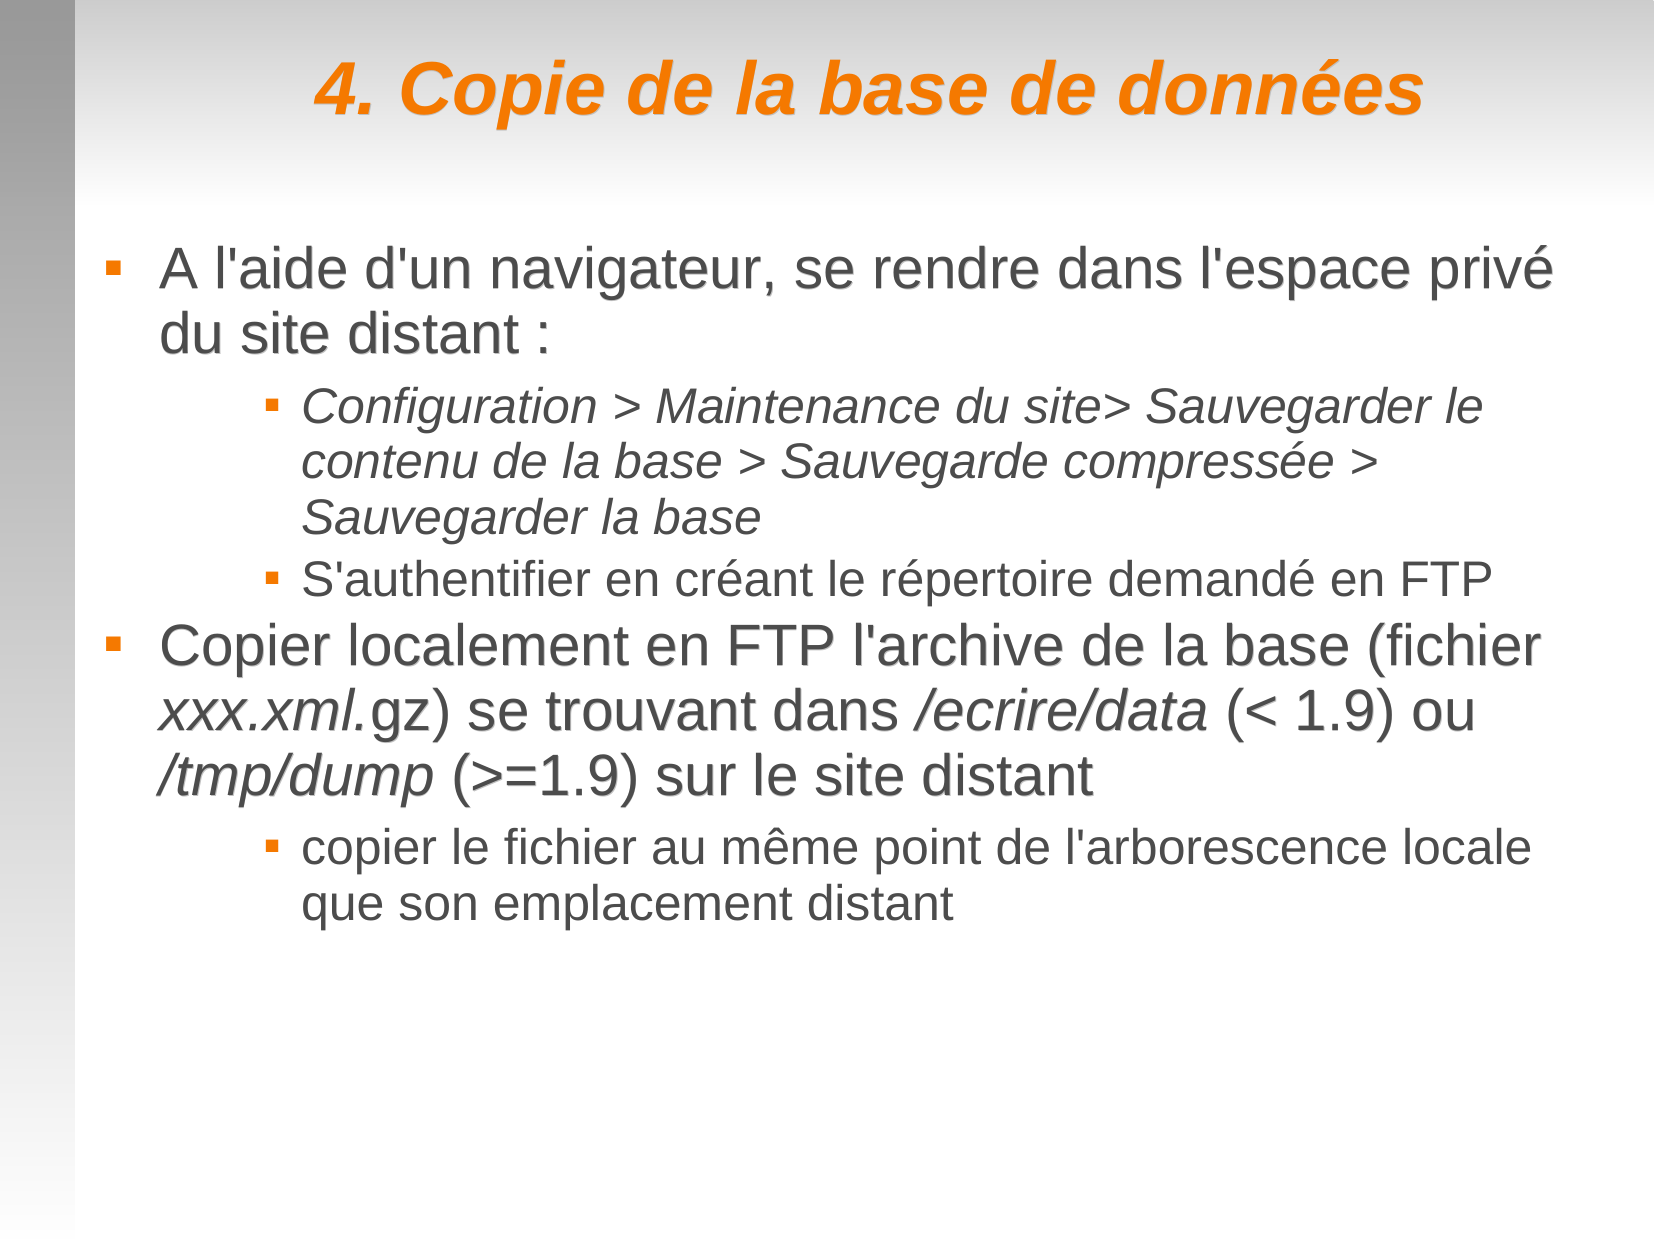

# 4. Copie de la base de données
A l'aide d'un navigateur, se rendre dans l'espace privé du site distant :
Configuration > Maintenance du site> Sauvegarder le contenu de la base > Sauvegarde compressée > Sauvegarder la base
S'authentifier en créant le répertoire demandé en FTP
Copier localement en FTP l'archive de la base (fichier xxx.xml.gz) se trouvant dans /ecrire/data (< 1.9) ou /tmp/dump (>=1.9) sur le site distant
copier le fichier au même point de l'arborescence locale que son emplacement distant